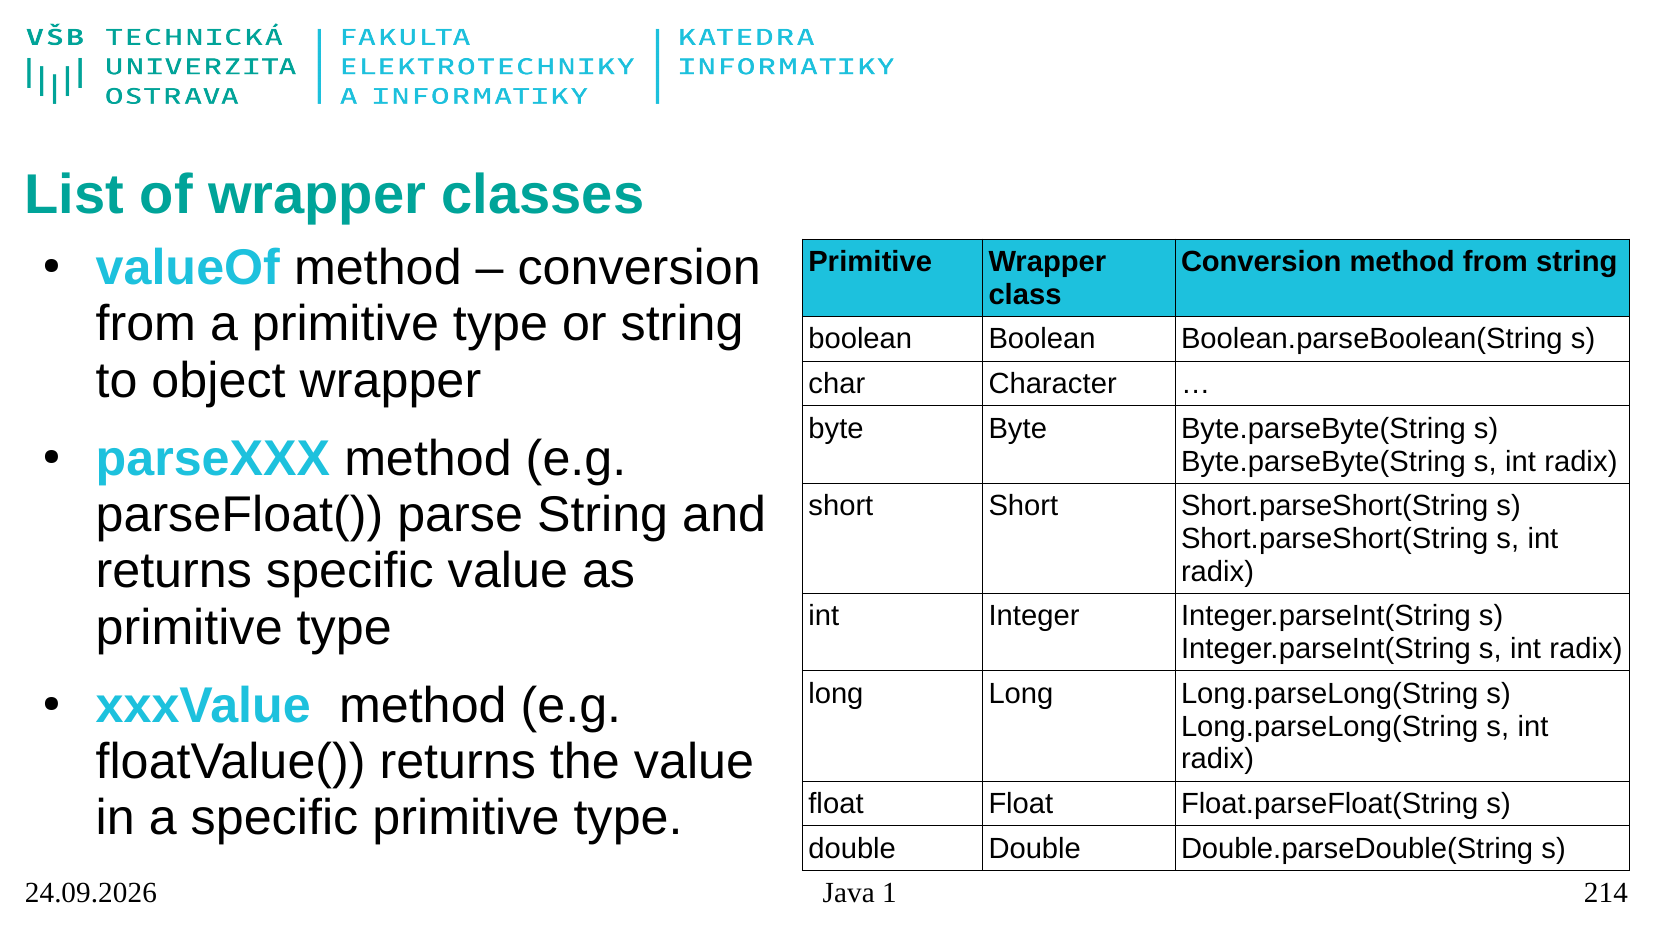

# List of wrapper classes
valueOf method – conversion from a primitive type or string to object wrapper
parseXXX method (e.g. parseFloat()) parse String and returns specific value as primitive type
xxxValue method (e.g. floatValue()) returns the value in a specific primitive type.
| Primitive | Wrapper class | Conversion method from string |
| --- | --- | --- |
| boolean | Boolean | Boolean.parseBoolean(String s) |
| char | Character | … |
| byte | Byte | Byte.parseByte(String s) Byte.parseByte(String s, int radix) |
| short | Short | Short.parseShort(String s) Short.parseShort(String s, int radix) |
| int | Integer | Integer.parseInt(String s) Integer.parseInt(String s, int radix) |
| long | Long | Long.parseLong(String s) Long.parseLong(String s, int radix) |
| float | Float | Float.parseFloat(String s) |
| double | Double | Double.parseDouble(String s) |
Java 1
214